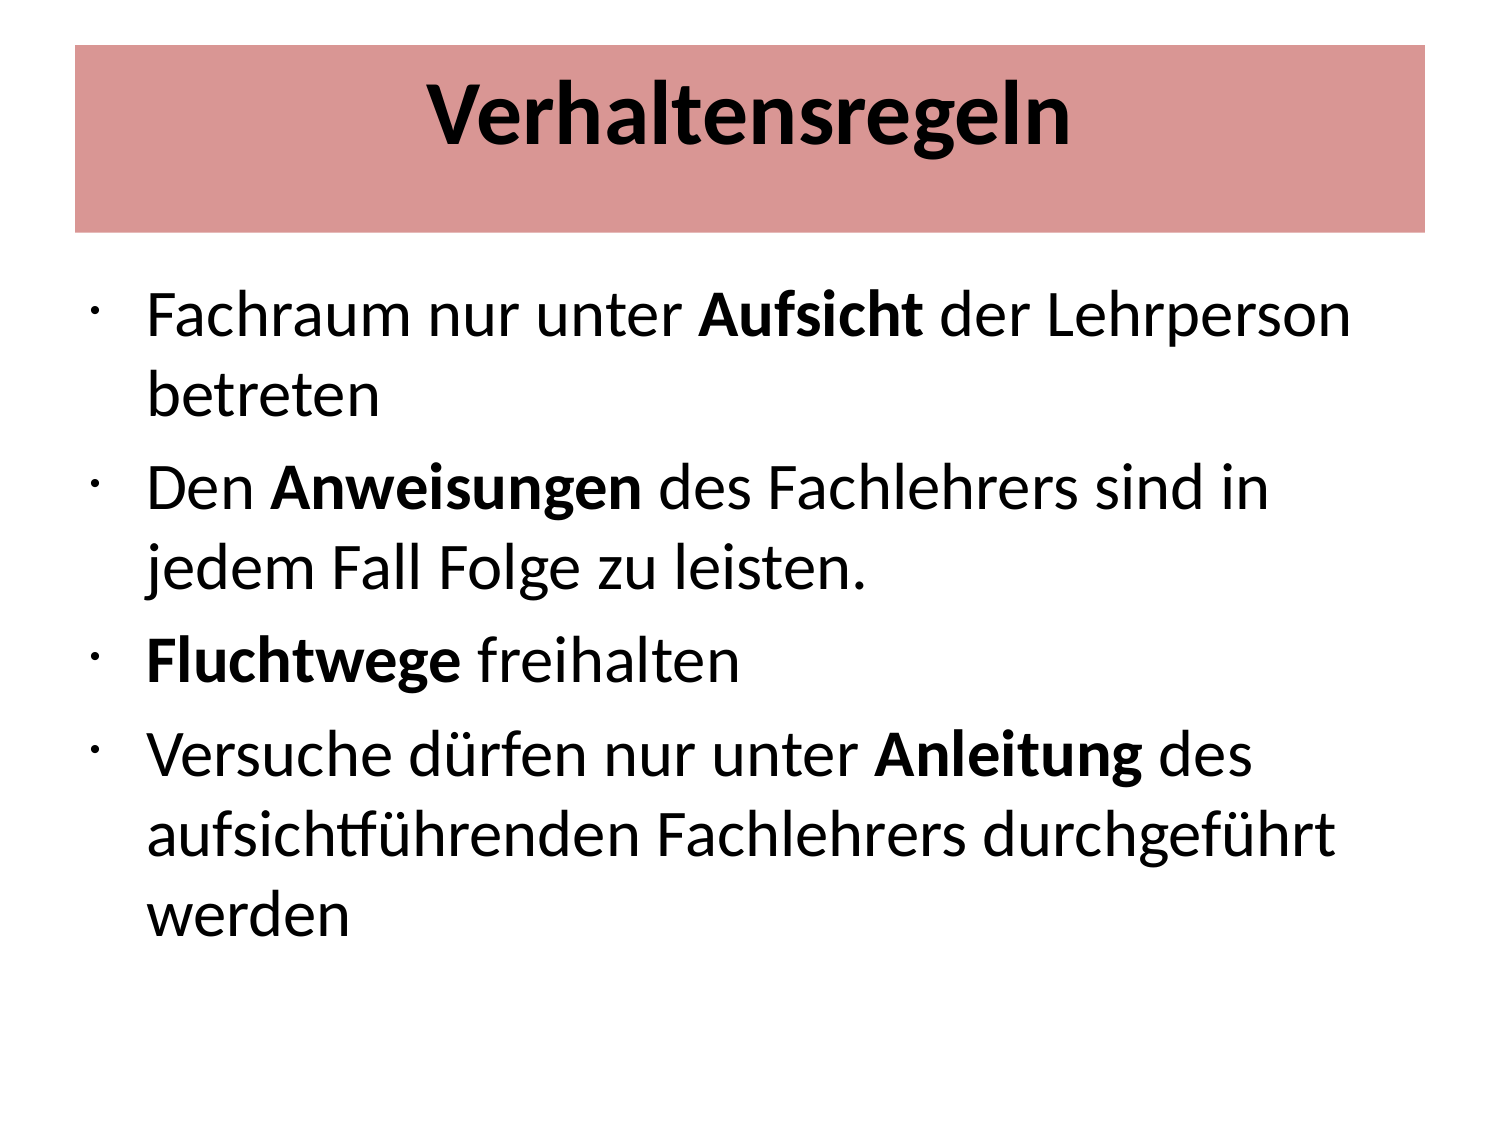

# Verhaltensregeln
Fachraum nur unter Aufsicht der Lehrperson betreten
Den Anweisungen des Fachlehrers sind in jedem Fall Folge zu leisten.
Fluchtwege freihalten
Versuche dürfen nur unter Anleitung des aufsichtführenden Fachlehrers durchgeführt werden